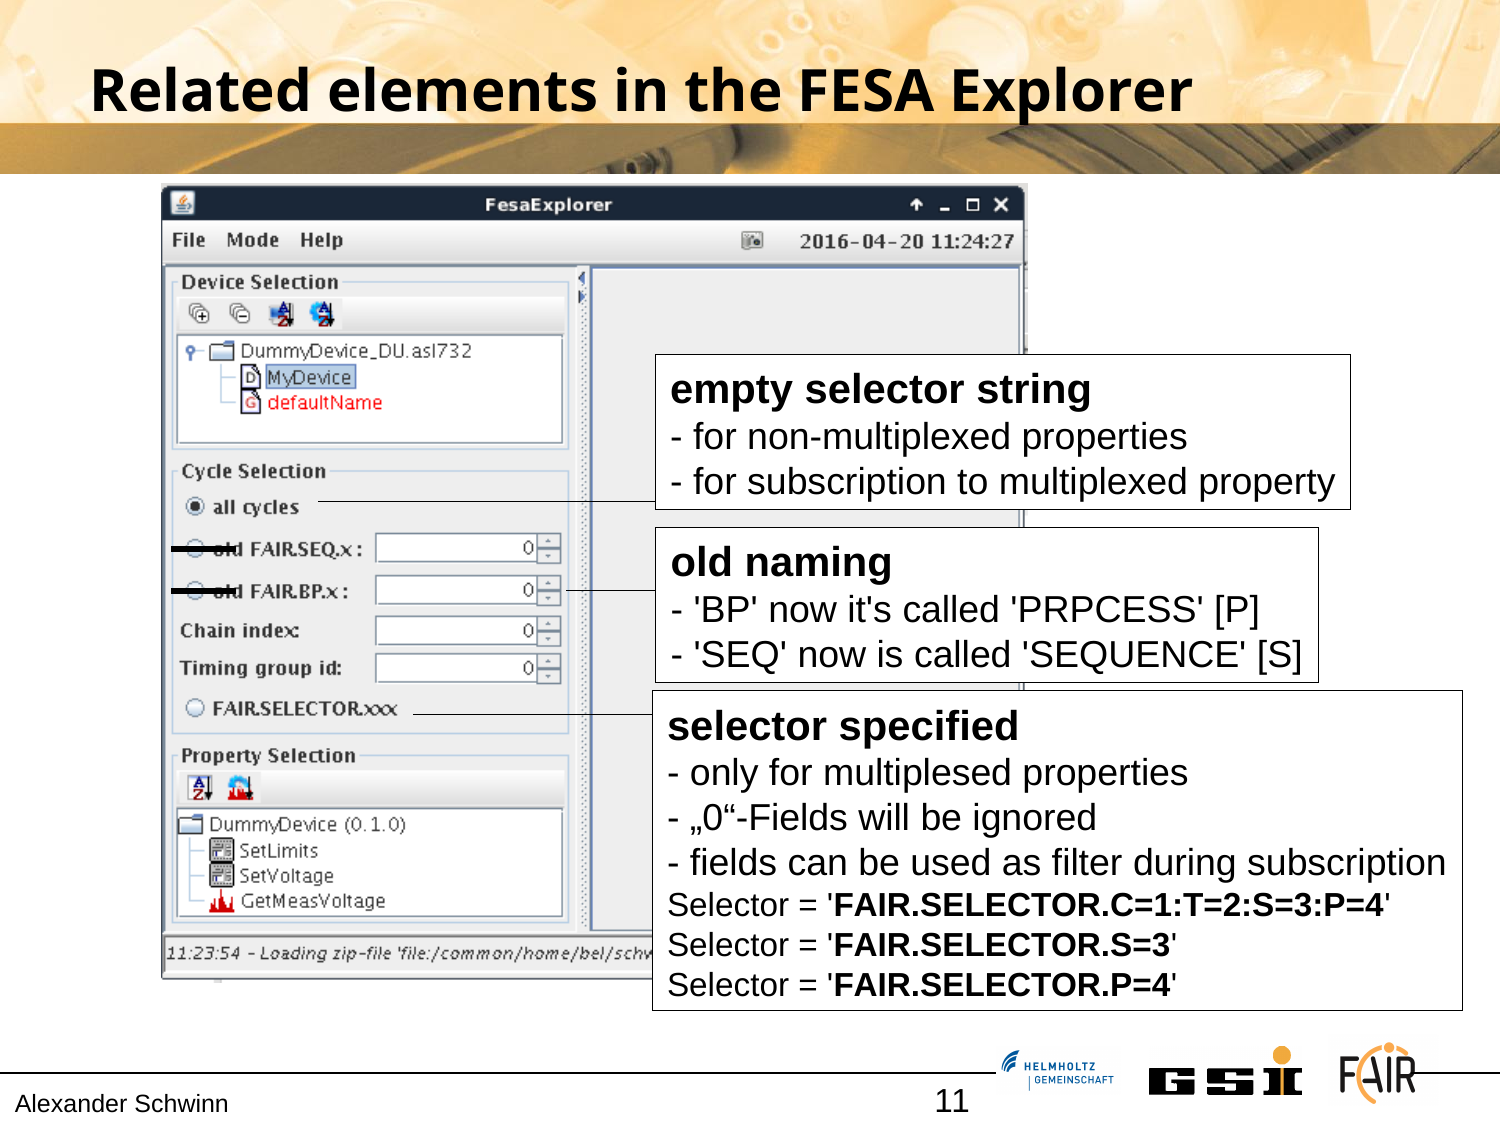

# Related elements in the FESA Explorer
empty selector string
- for non-multiplexed properties
- for subscription to multiplexed property
old naming
- 'BP' now it's called 'PRPCESS' [P]
- 'SEQ' now is called 'SEQUENCE' [S]
selector specified
- only for multiplesed properties
- „0“-Fields will be ignored
- fields can be used as filter during subscription
Selector = 'FAIR.SELECTOR.C=1:T=2:S=3:P=4'
Selector = 'FAIR.SELECTOR.S=3'
Selector = 'FAIR.SELECTOR.P=4'
11